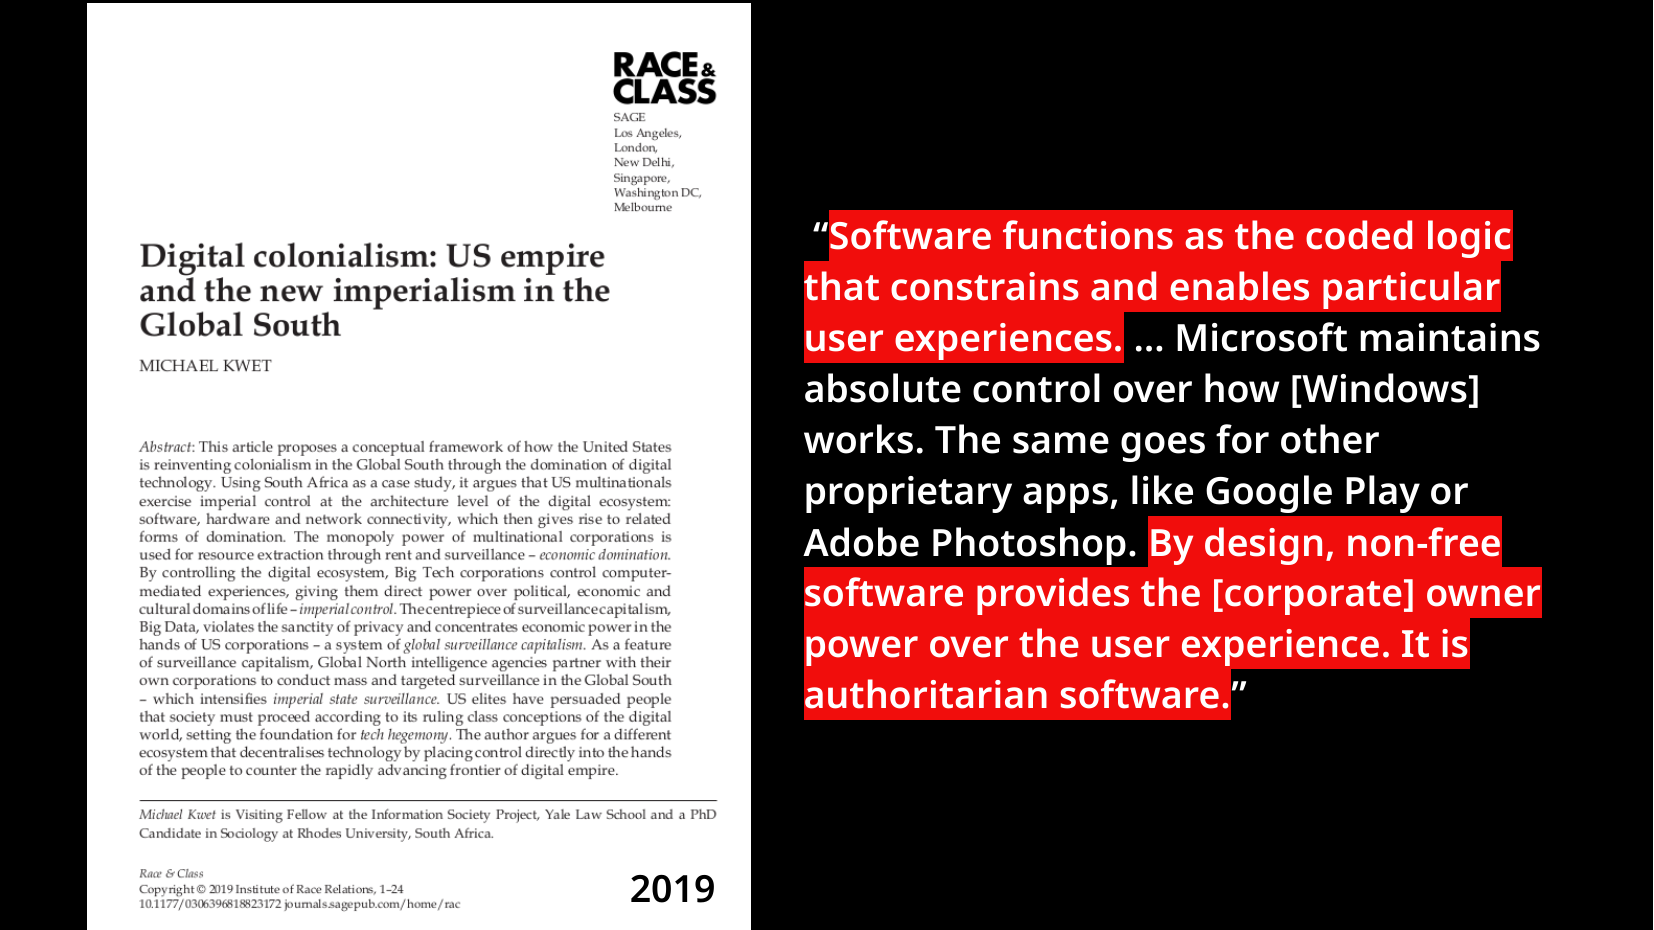

# “Software functions as the coded logic that constrains and enables particular user experiences. … Microsoft maintains absolute control over how [Windows] works. The same goes for other proprietary apps, like Google Play or Adobe Photoshop. By design, non-free software provides the [corporate] owner power over the user experience. It is authoritarian software.”
								2019